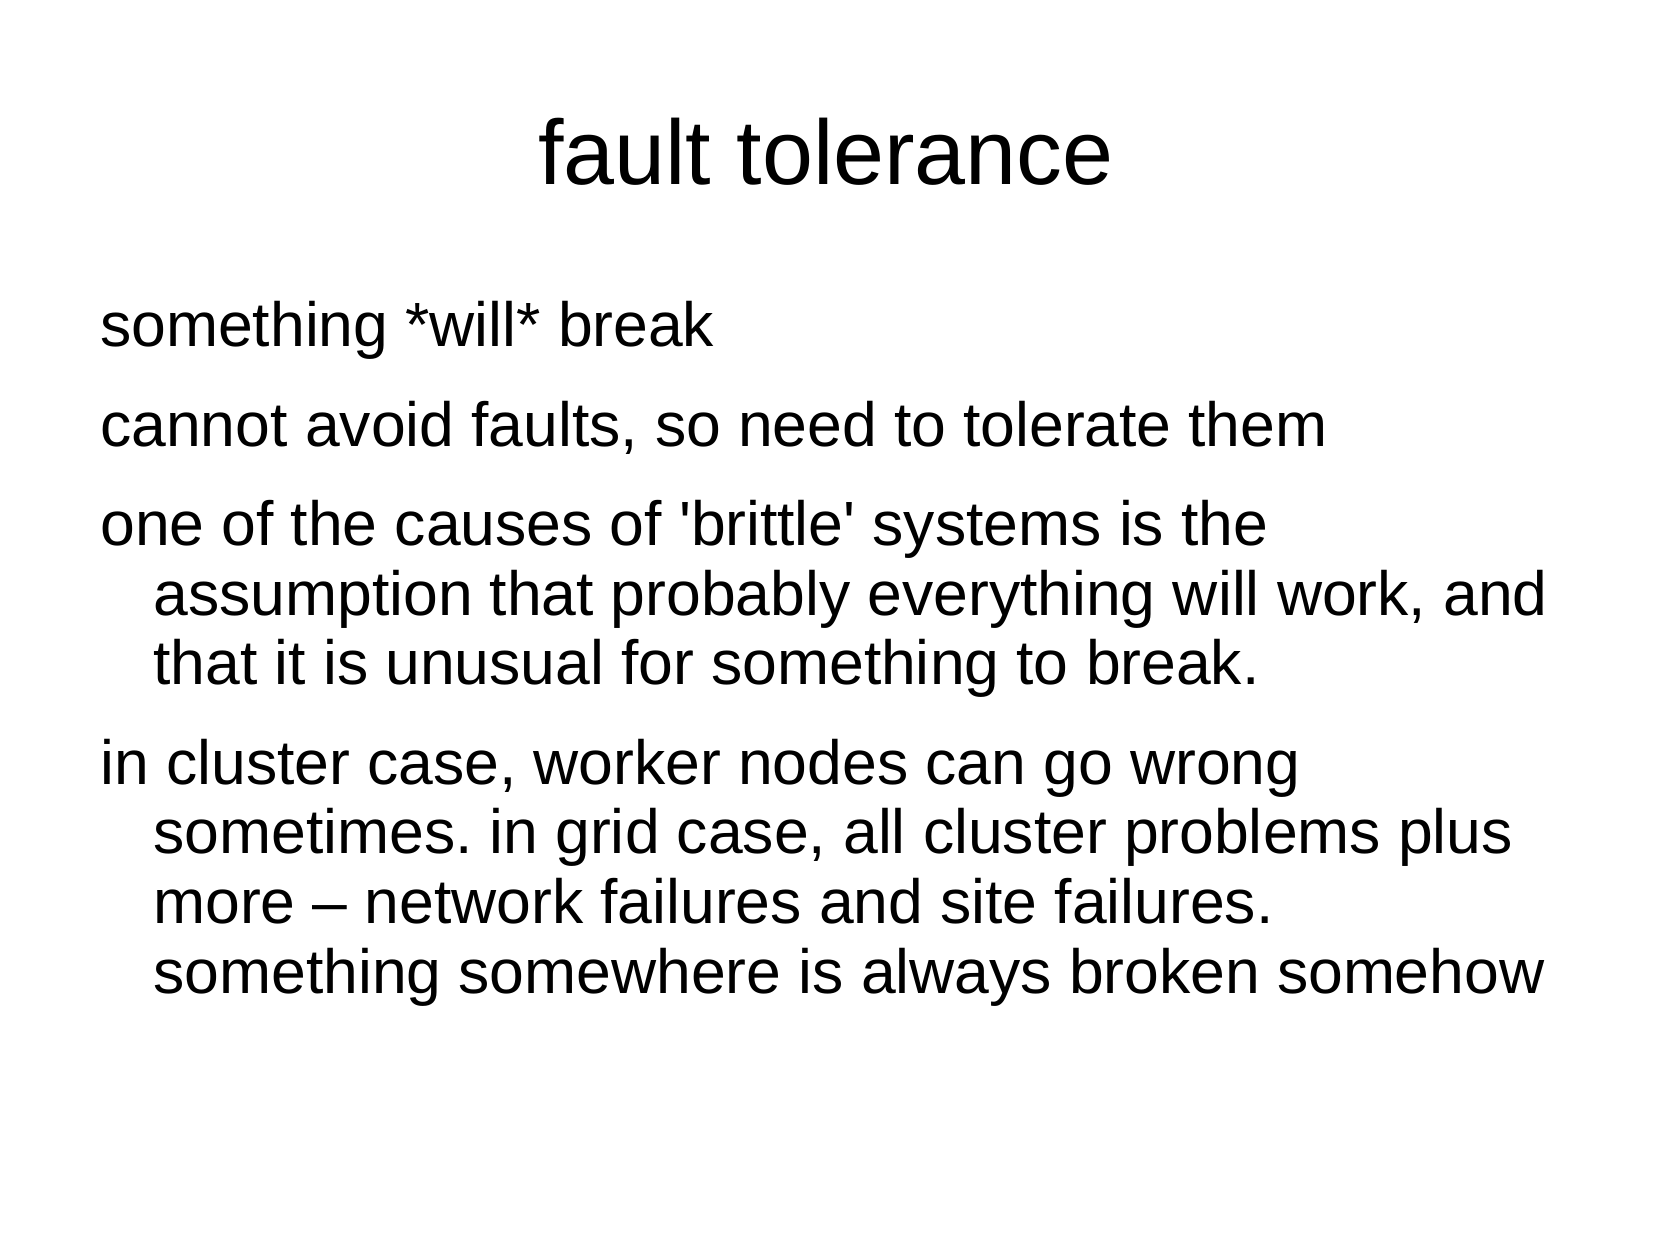

# fault tolerance
something *will* break
cannot avoid faults, so need to tolerate them
one of the causes of 'brittle' systems is the assumption that probably everything will work, and that it is unusual for something to break.
in cluster case, worker nodes can go wrong sometimes. in grid case, all cluster problems plus more – network failures and site failures. something somewhere is always broken somehow